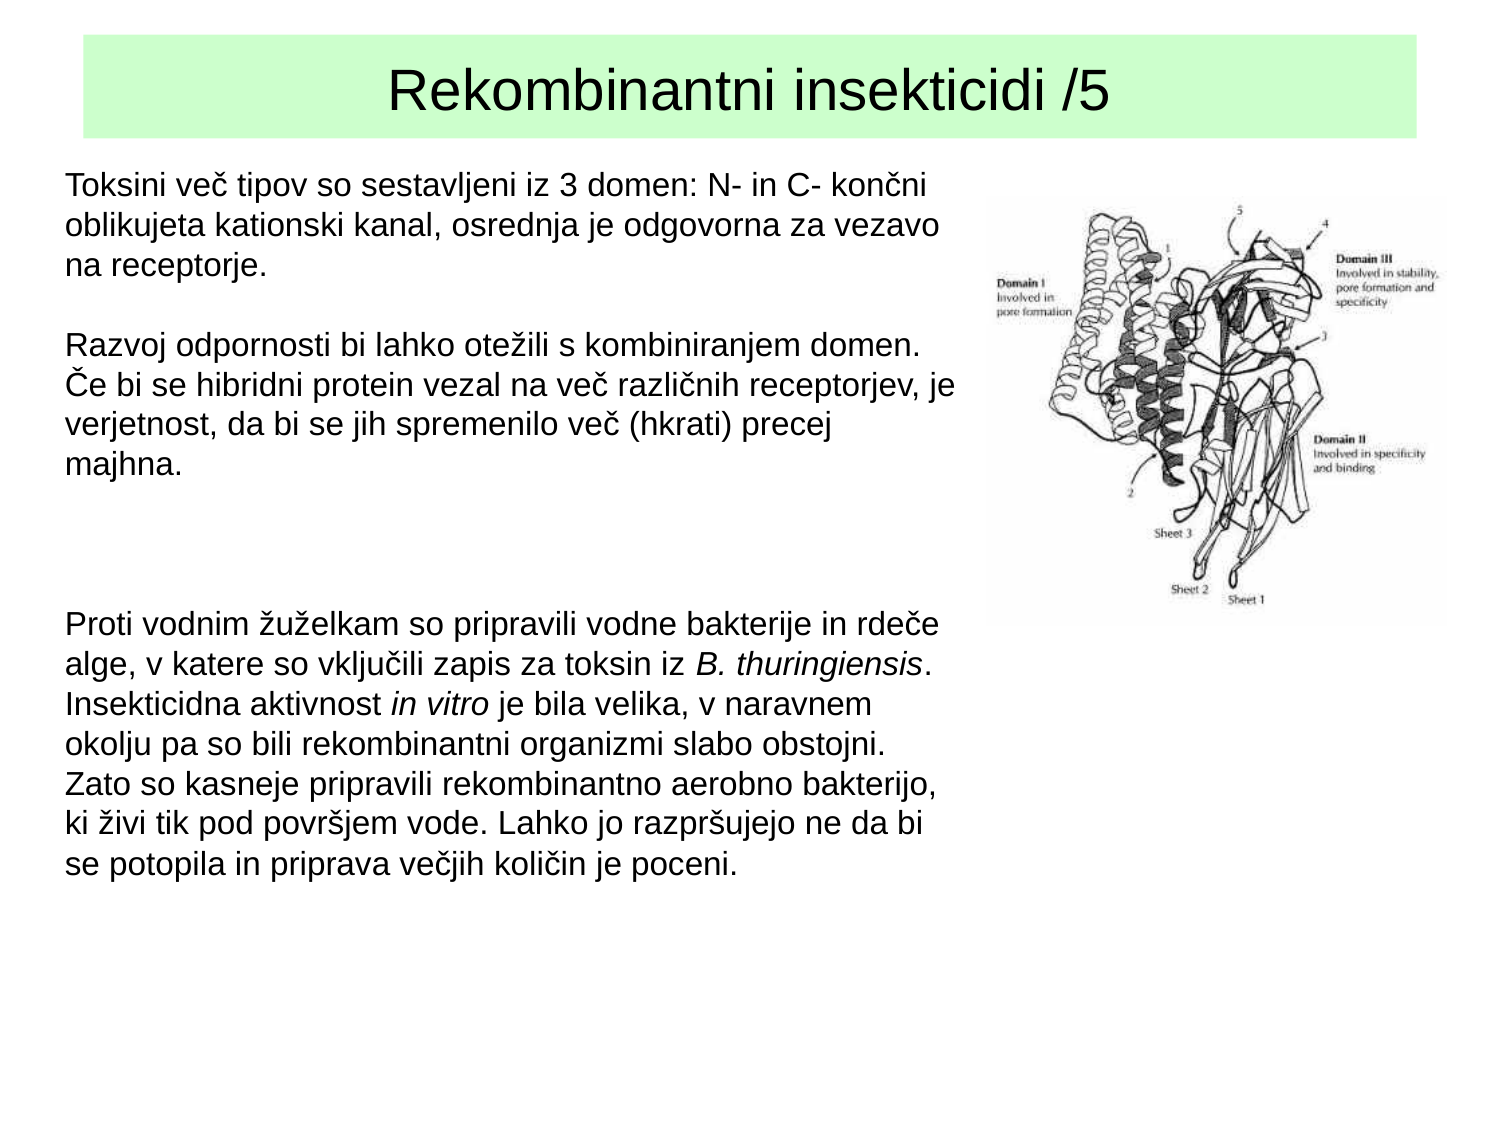

Rekombinantni insekticidi /5
Toksini več tipov so sestavljeni iz 3 domen: N- in C- končni oblikujeta kationski kanal, osrednja je odgovorna za vezavo na receptorje.
Razvoj odpornosti bi lahko otežili s kombiniranjem domen. Če bi se hibridni protein vezal na več različnih receptorjev, je verjetnost, da bi se jih spremenilo več (hkrati) precej majhna.
Proti vodnim žuželkam so pripravili vodne bakterije in rdeče alge, v katere so vključili zapis za toksin iz B. thuringiensis. Insekticidna aktivnost in vitro je bila velika, v naravnem okolju pa so bili rekombinantni organizmi slabo obstojni. Zato so kasneje pripravili rekombinantno aerobno bakterijo, ki živi tik pod površjem vode. Lahko jo razpršujejo ne da bi se potopila in priprava večjih količin je poceni.